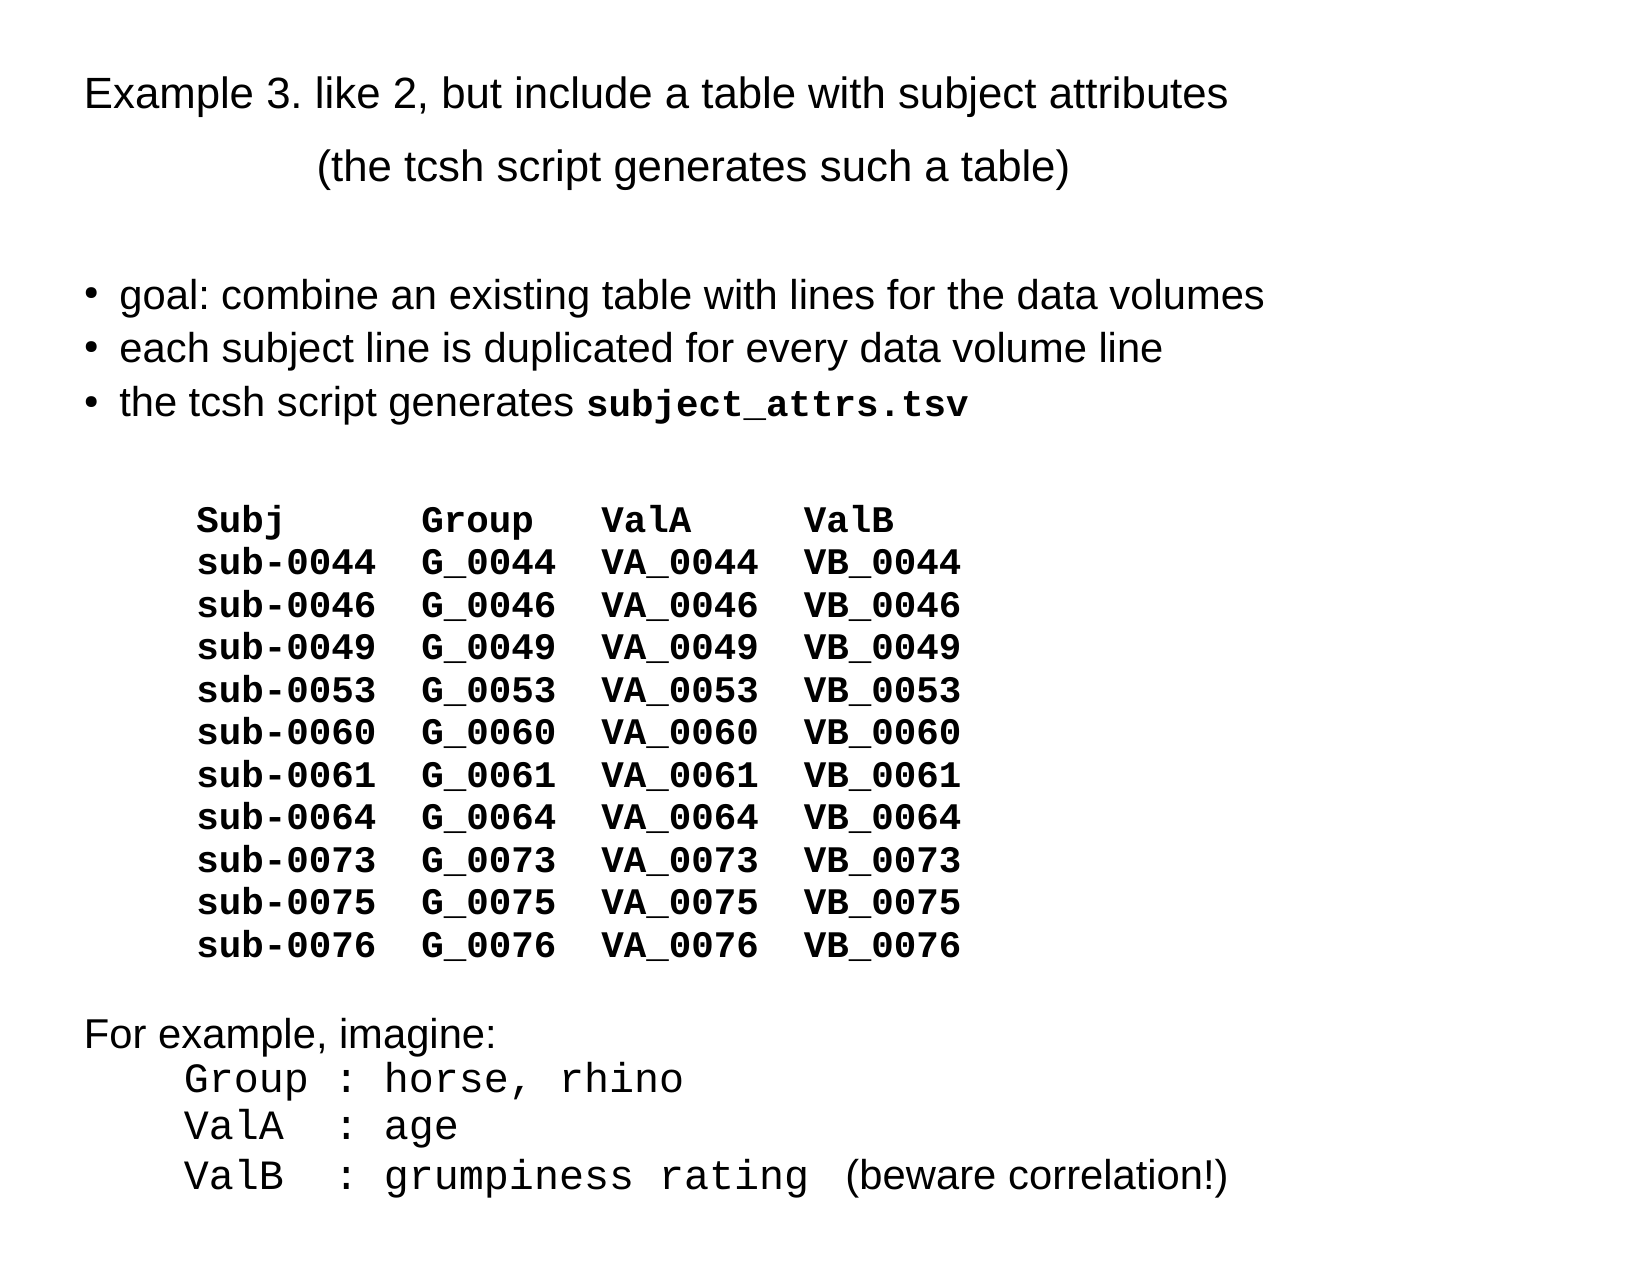

Example 3. like 2, but include a table with subject attributes
 (the tcsh script generates such a table)
goal: combine an existing table with lines for the data volumes
each subject line is duplicated for every data volume line
the tcsh script generates subject_attrs.tsv
 Subj Group ValA ValB
 sub-0044 G_0044 VA_0044 VB_0044
 sub-0046 G_0046 VA_0046 VB_0046
 sub-0049 G_0049 VA_0049 VB_0049
 sub-0053 G_0053 VA_0053 VB_0053
 sub-0060 G_0060 VA_0060 VB_0060
 sub-0061 G_0061 VA_0061 VB_0061
 sub-0064 G_0064 VA_0064 VB_0064
 sub-0073 G_0073 VA_0073 VB_0073
 sub-0075 G_0075 VA_0075 VB_0075
 sub-0076 G_0076 VA_0076 VB_0076
For example, imagine:
	 Group : horse, rhino
 ValA : age
 ValB : grumpiness rating (beware correlation!)